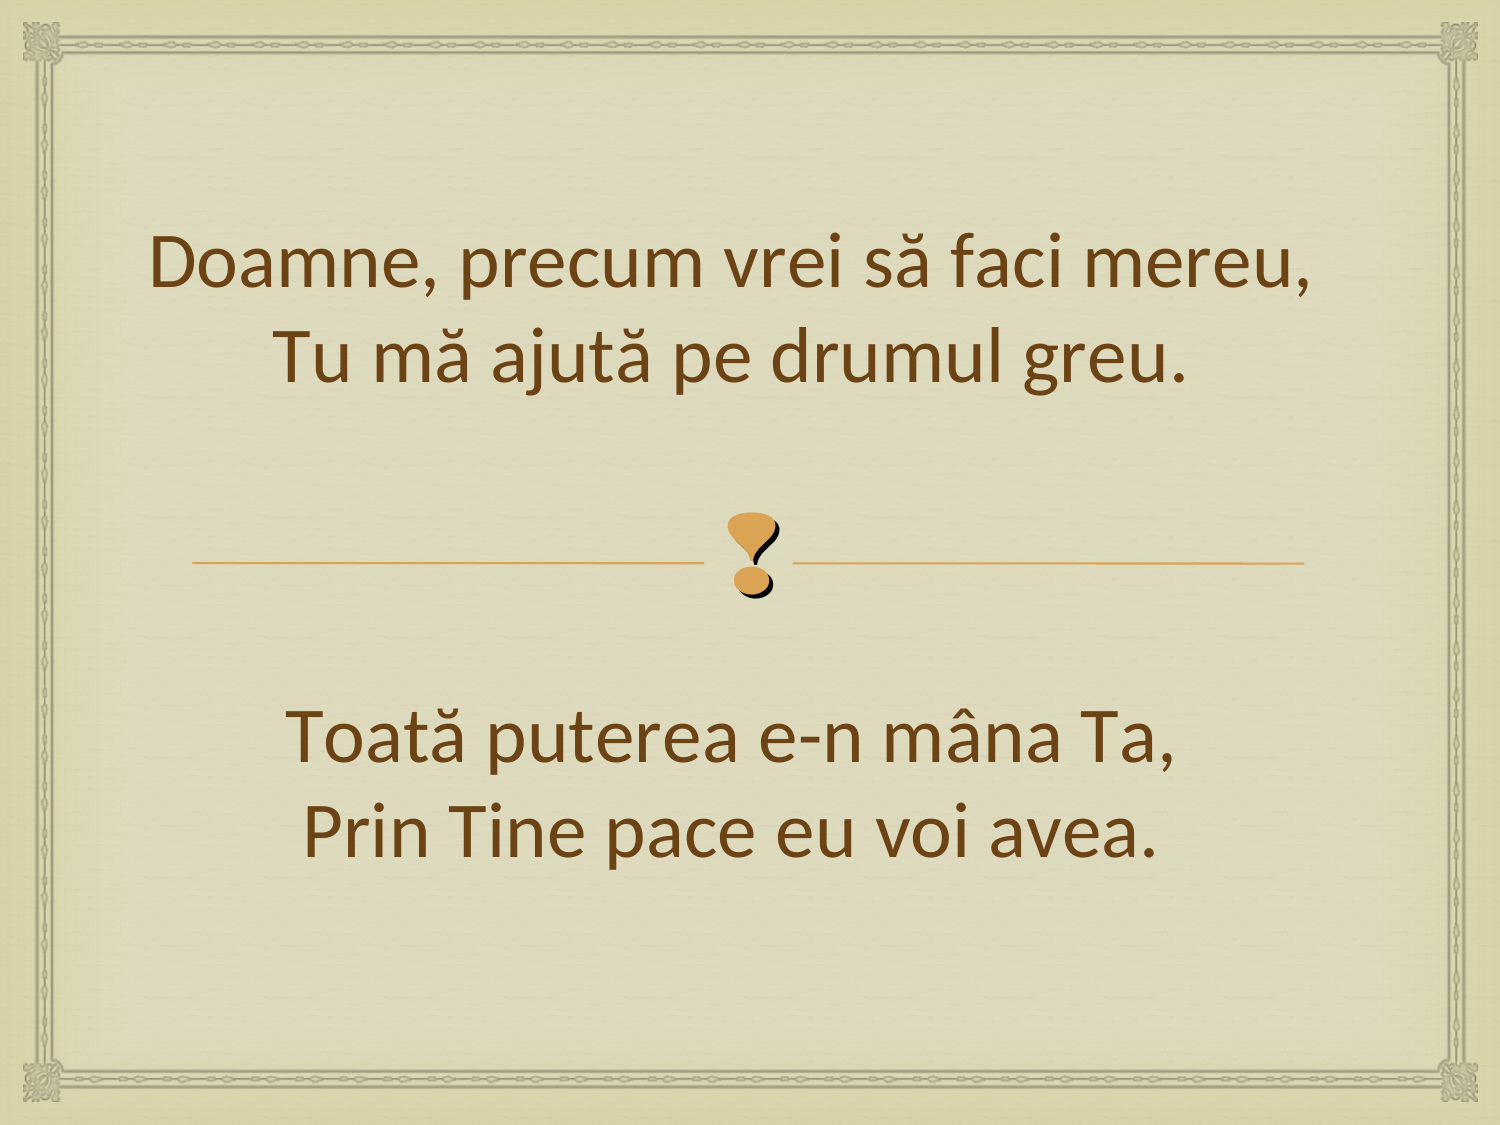

Doamne, precum vrei să faci mereu,
Tu mă ajută pe drumul greu.
Toată puterea e-n mâna Ta,
Prin Tine pace eu voi avea.